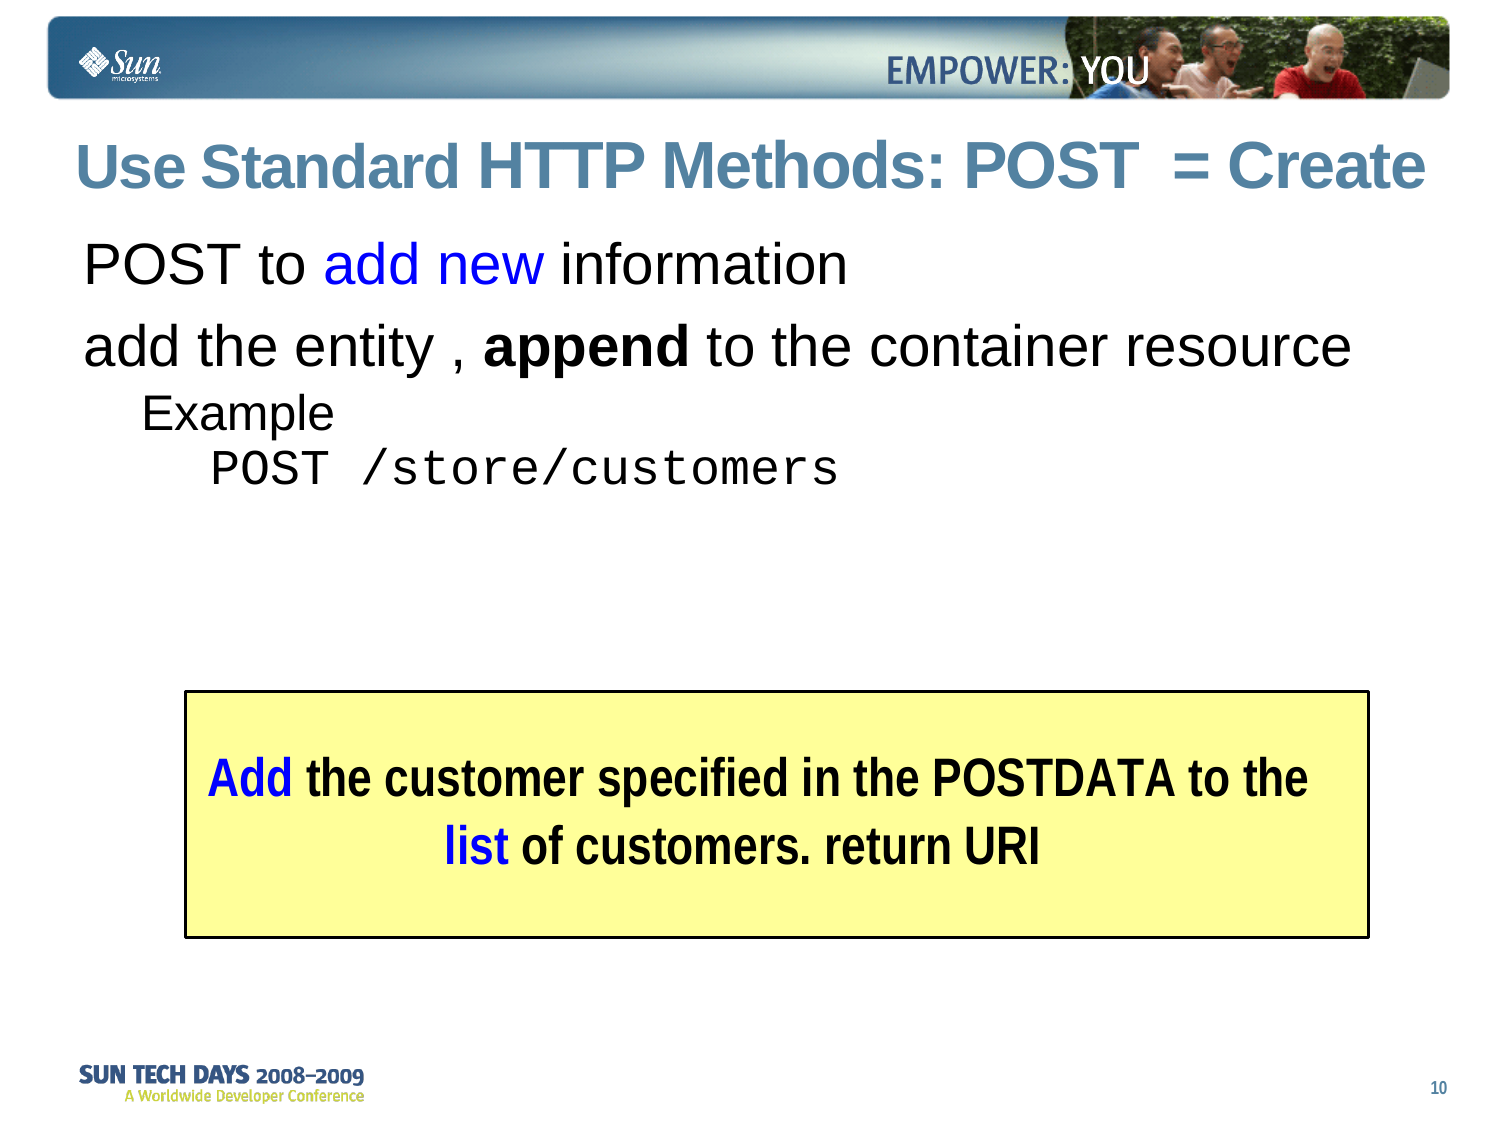

# Use Standard HTTP Methods: POST = Create
POST to add new information
add the entity , append to the container resource
Example
POST /store/customers
 Add the customer specified in the POSTDATA to the
 list of customers. return URI